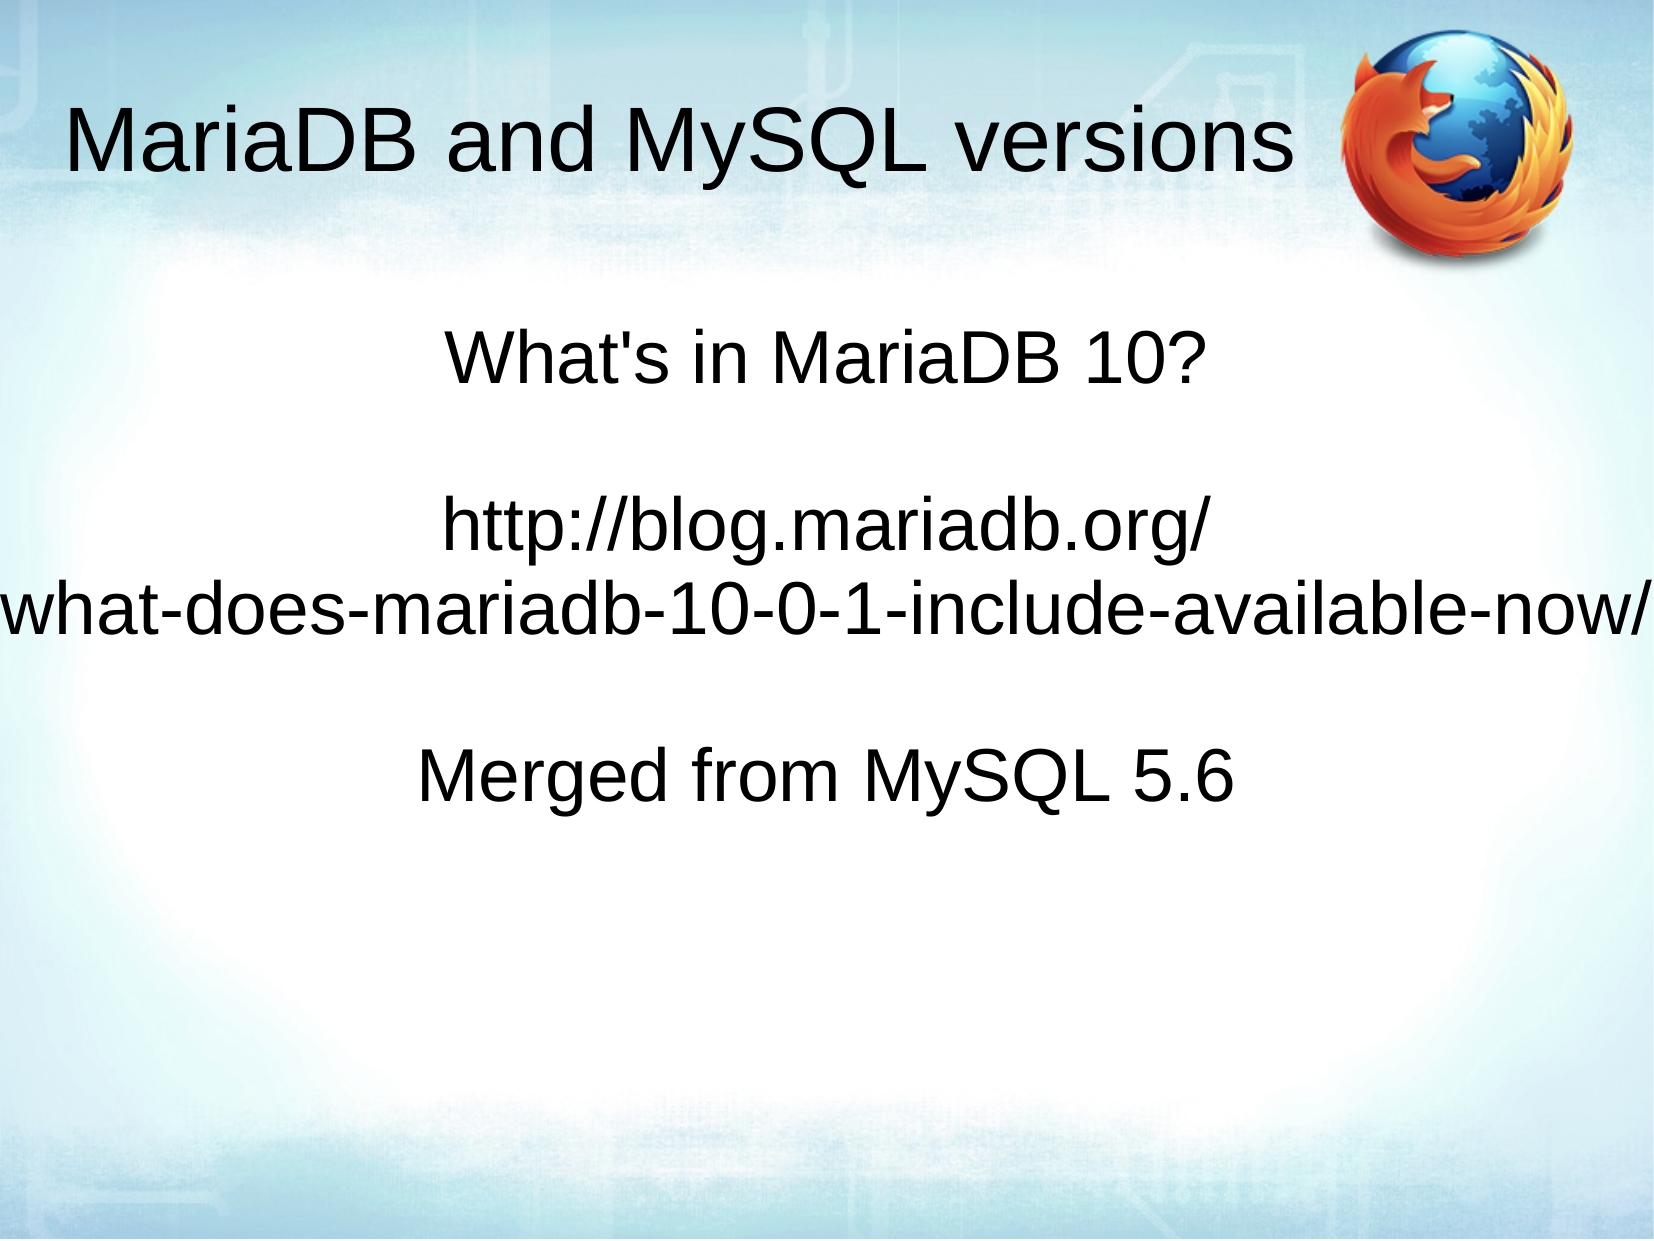

# MariaDB and MySQL versions
What's in MariaDB 10?
http://blog.mariadb.org/
what-does-mariadb-10-0-1-include-available-now/
Merged from MySQL 5.6